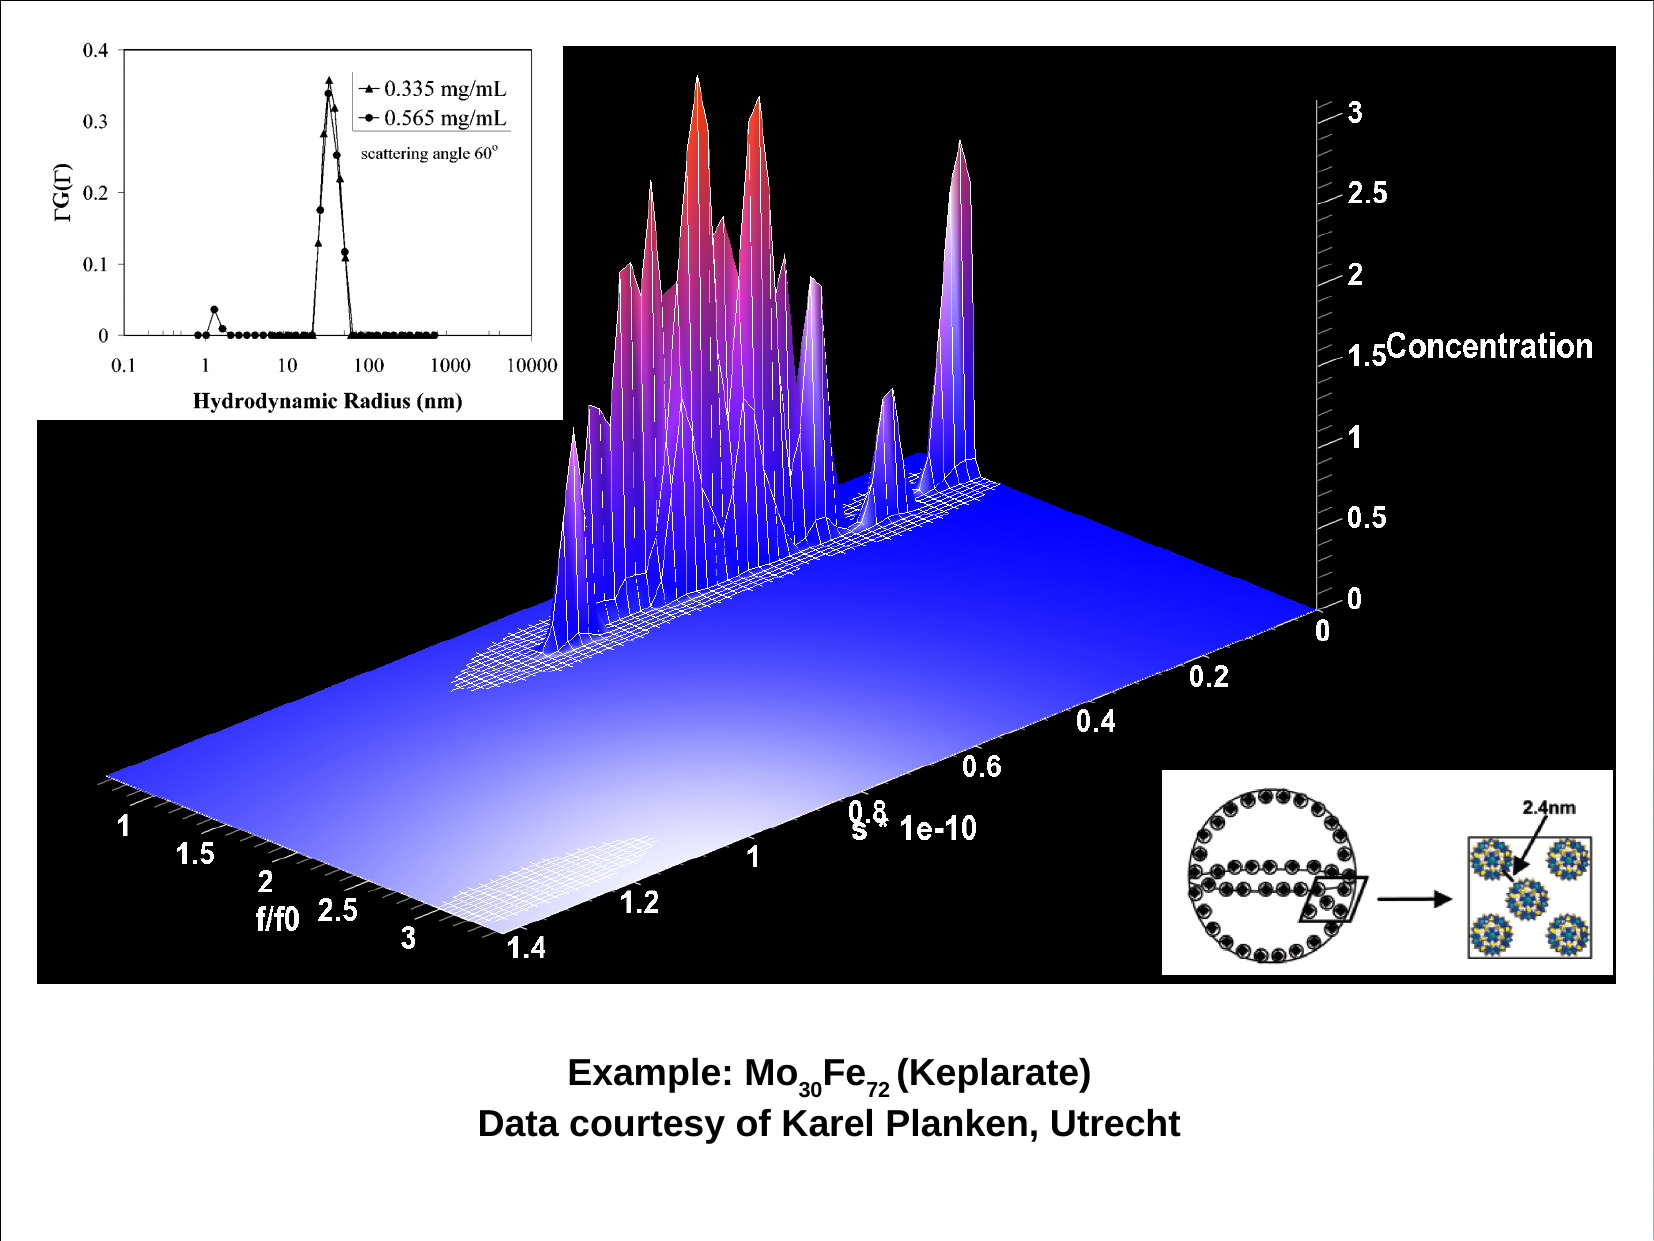

Example: Mo30Fe72 (Keplarate)
Data courtesy of Karel Planken, Utrecht